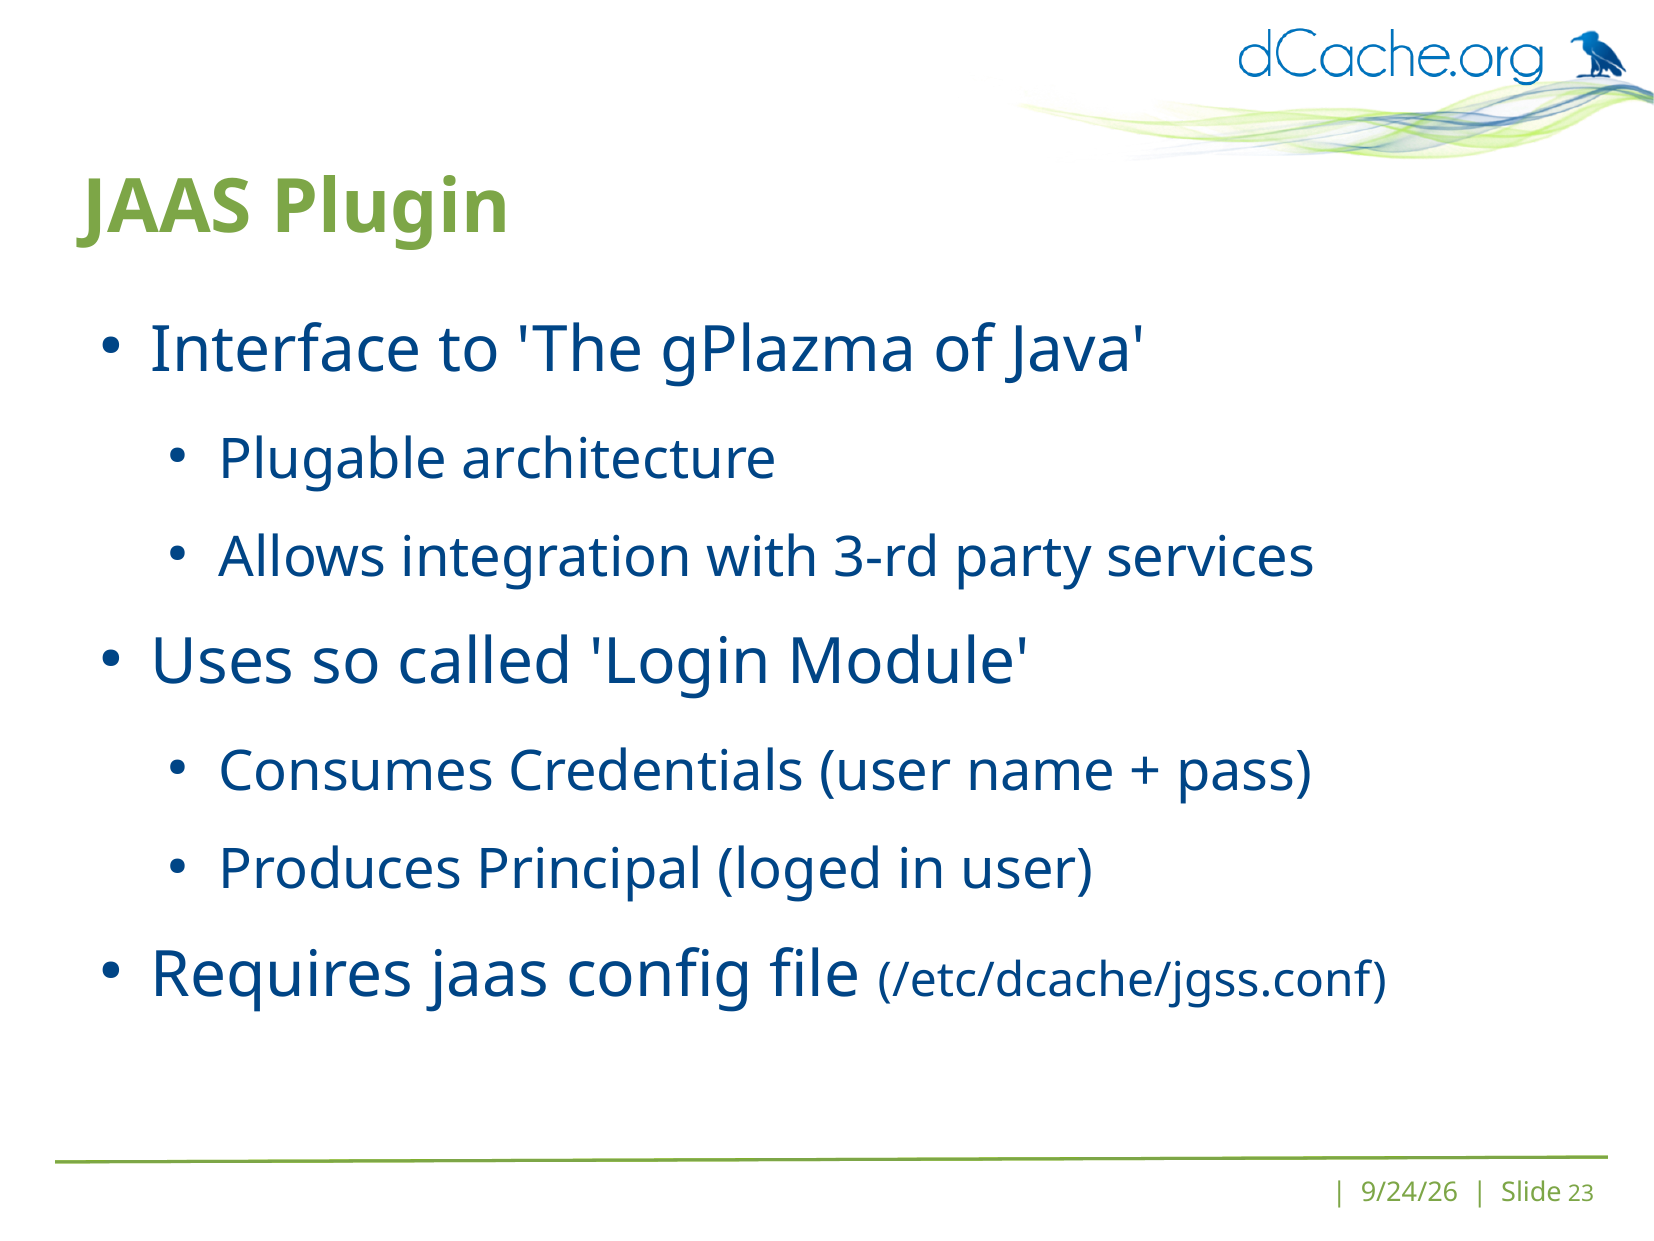

# JAAS Plugin
Interface to 'The gPlazma of Java'
Plugable architecture
Allows integration with 3-rd party services
Uses so called 'Login Module'
Consumes Credentials (user name + pass)
Produces Principal (loged in user)
Requires jaas config file (/etc/dcache/jgss.conf)
23